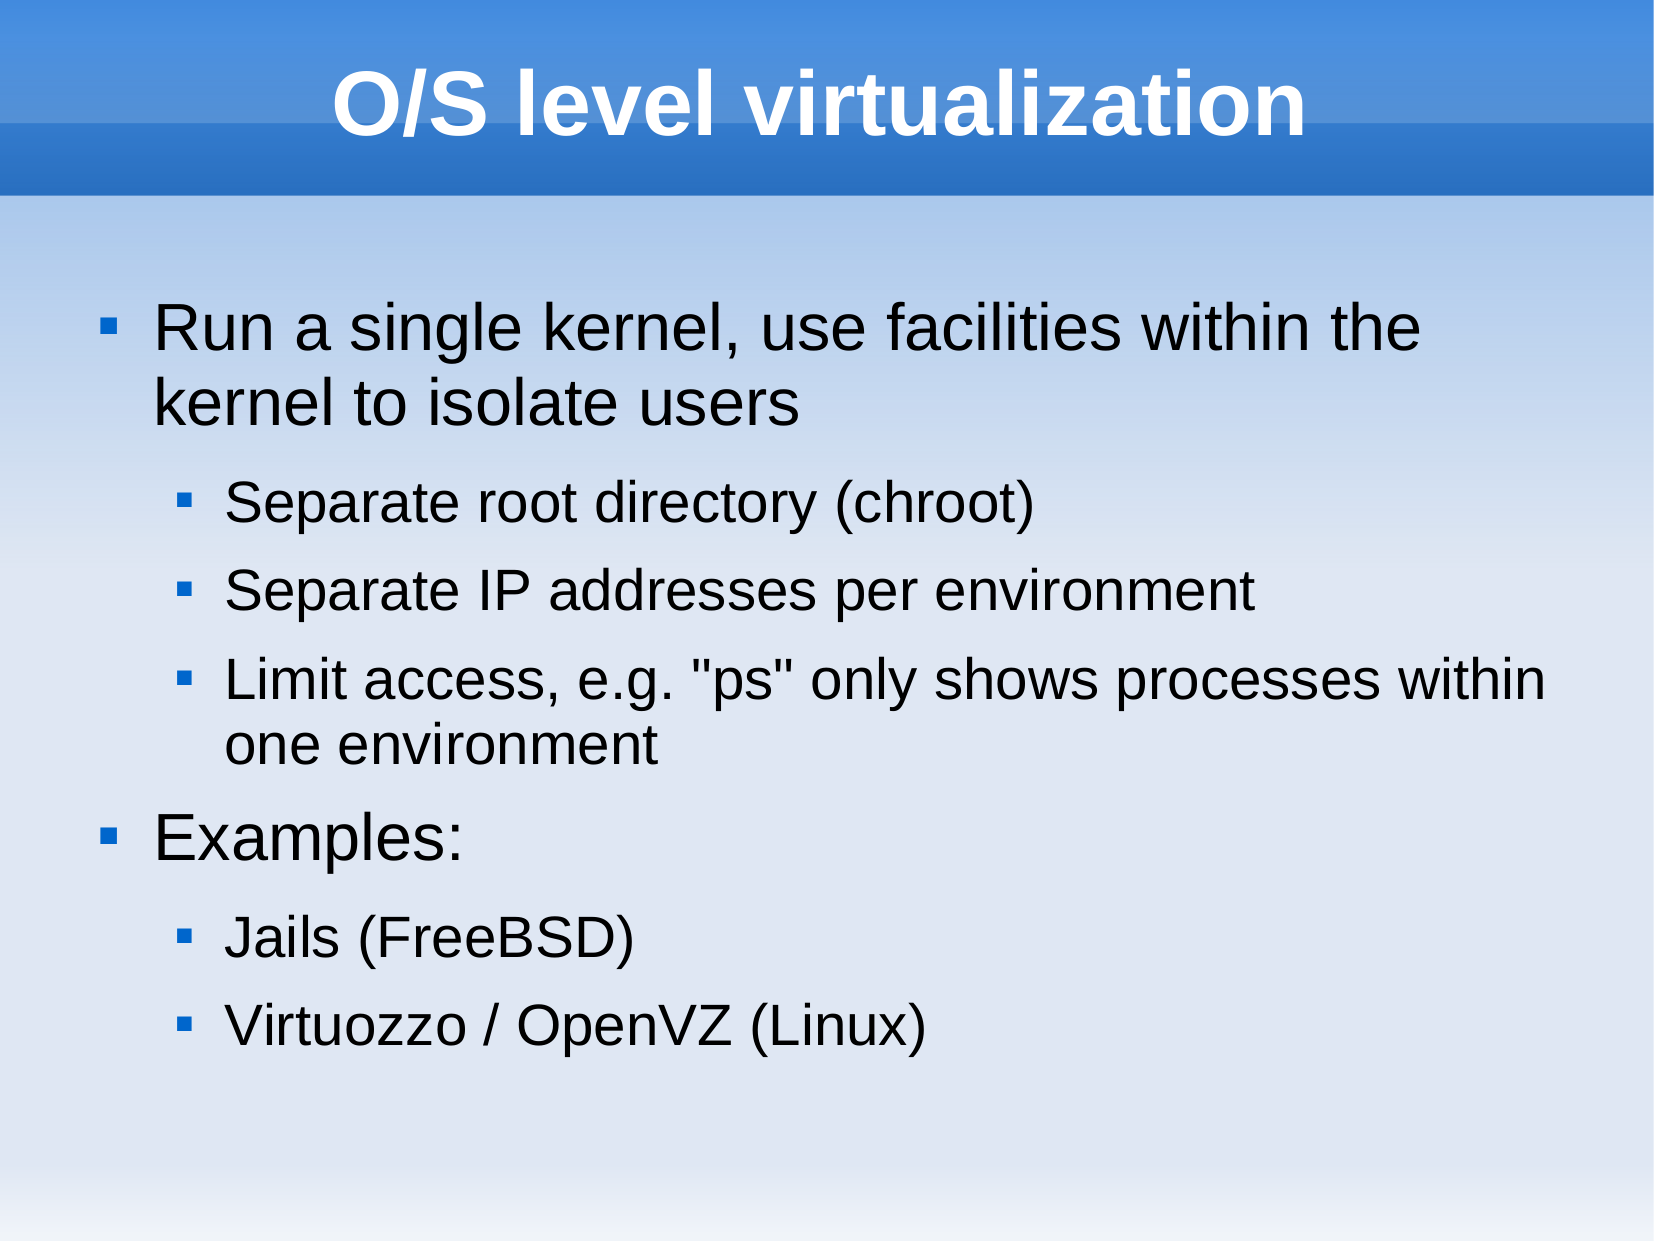

# O/S level virtualization
Run a single kernel, use facilities within the kernel to isolate users
Separate root directory (chroot)
Separate IP addresses per environment
Limit access, e.g. "ps" only shows processes within one environment
Examples:
Jails (FreeBSD)
Virtuozzo / OpenVZ (Linux)